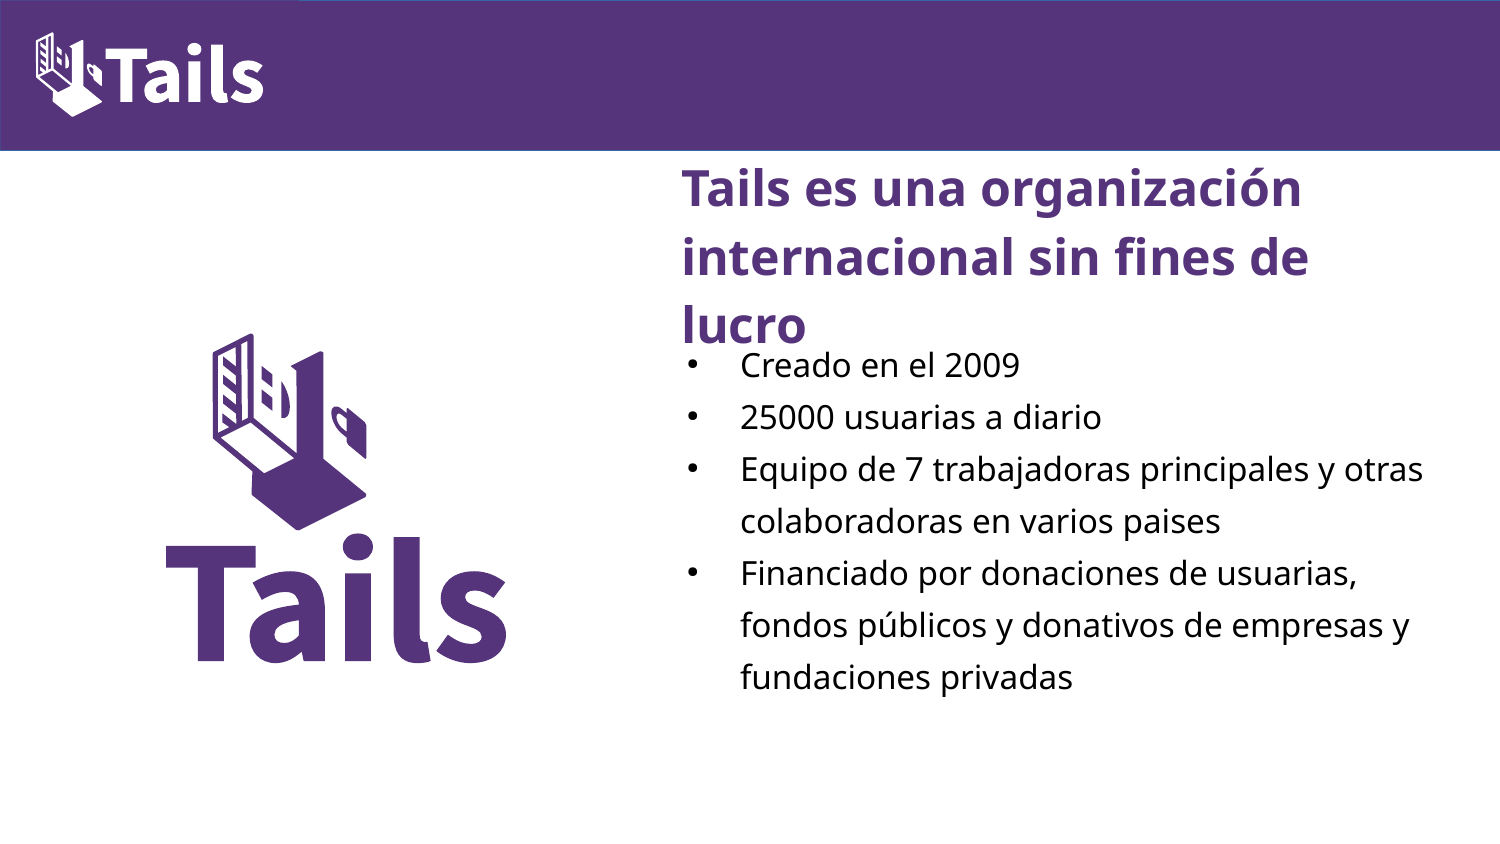

# Tails es una organización internacional sin fines de lucro
Creado en el 2009
25000 usuarias a diario
Equipo de 7 trabajadoras principales y otras colaboradoras en varios paises
Financiado por donaciones de usuarias, fondos públicos y donativos de empresas y fundaciones privadas